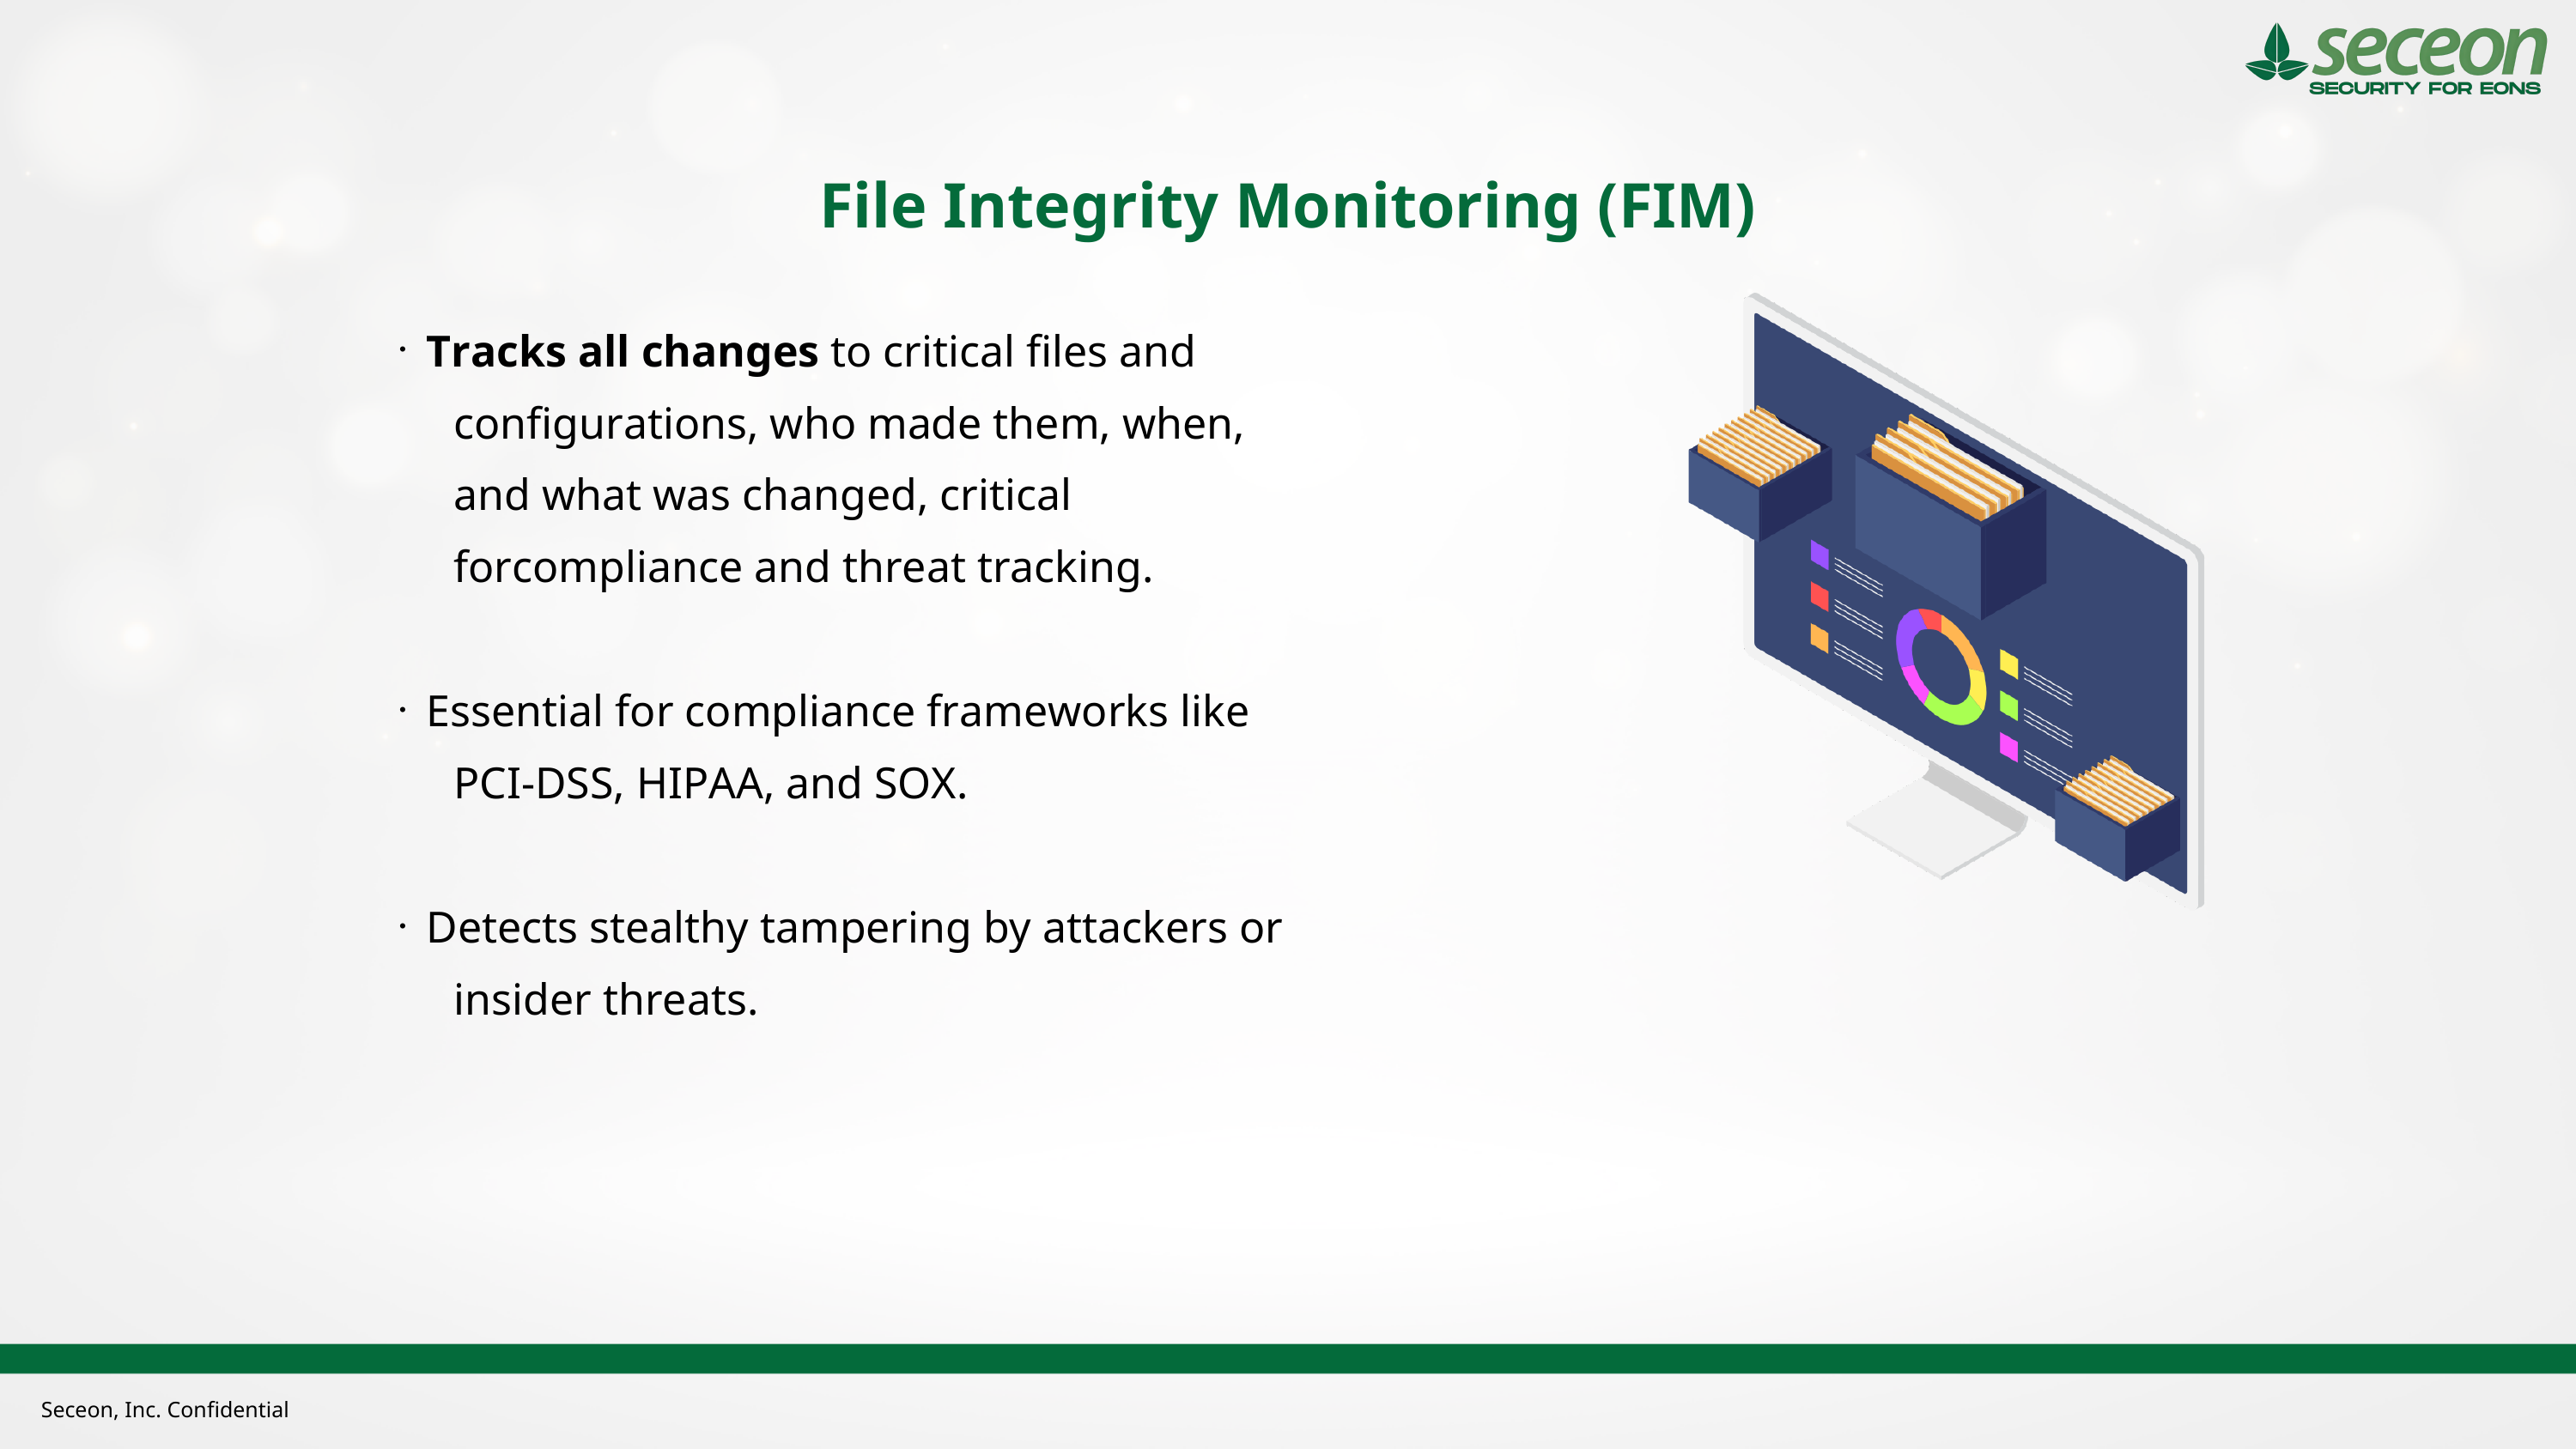

File Integrity Monitoring (FIM)
Tracks all changes to critical files and configurations, who made them, when, and what was changed, critical forcompliance and threat tracking.​
​
Essential for compliance frameworks like PCI-DSS, HIPAA, and SOX.​
​
Detects stealthy tampering by attackers or insider threats.​